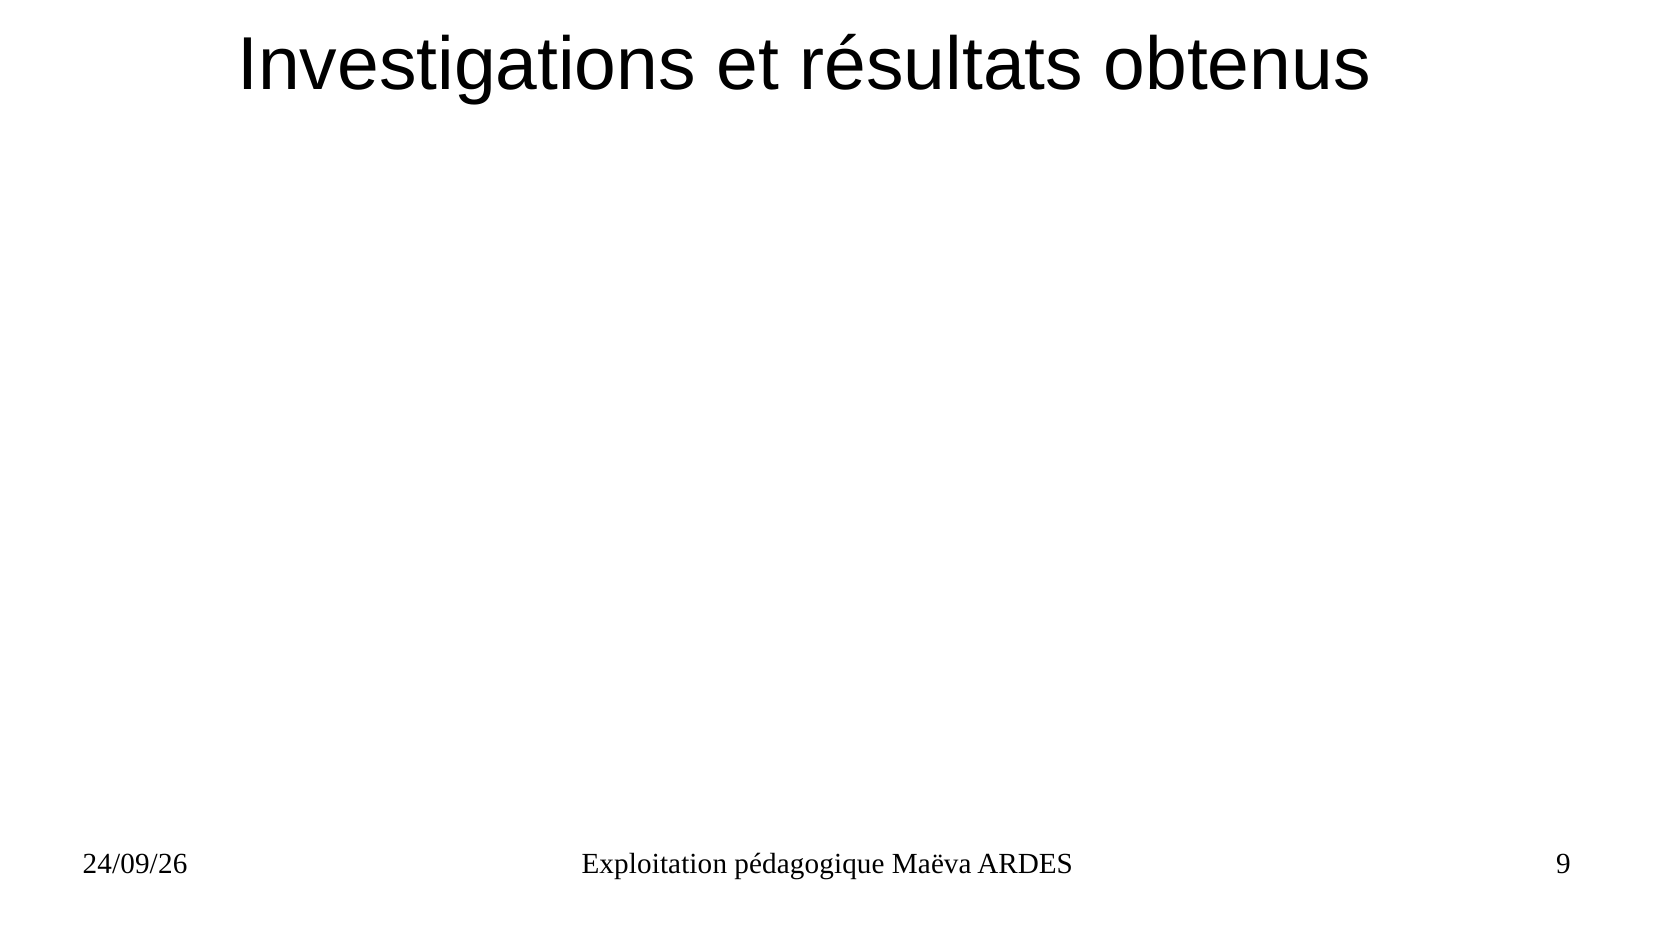

# Investigations et résultats obtenus
Exploitation pédagogique Maëva ARDES
9